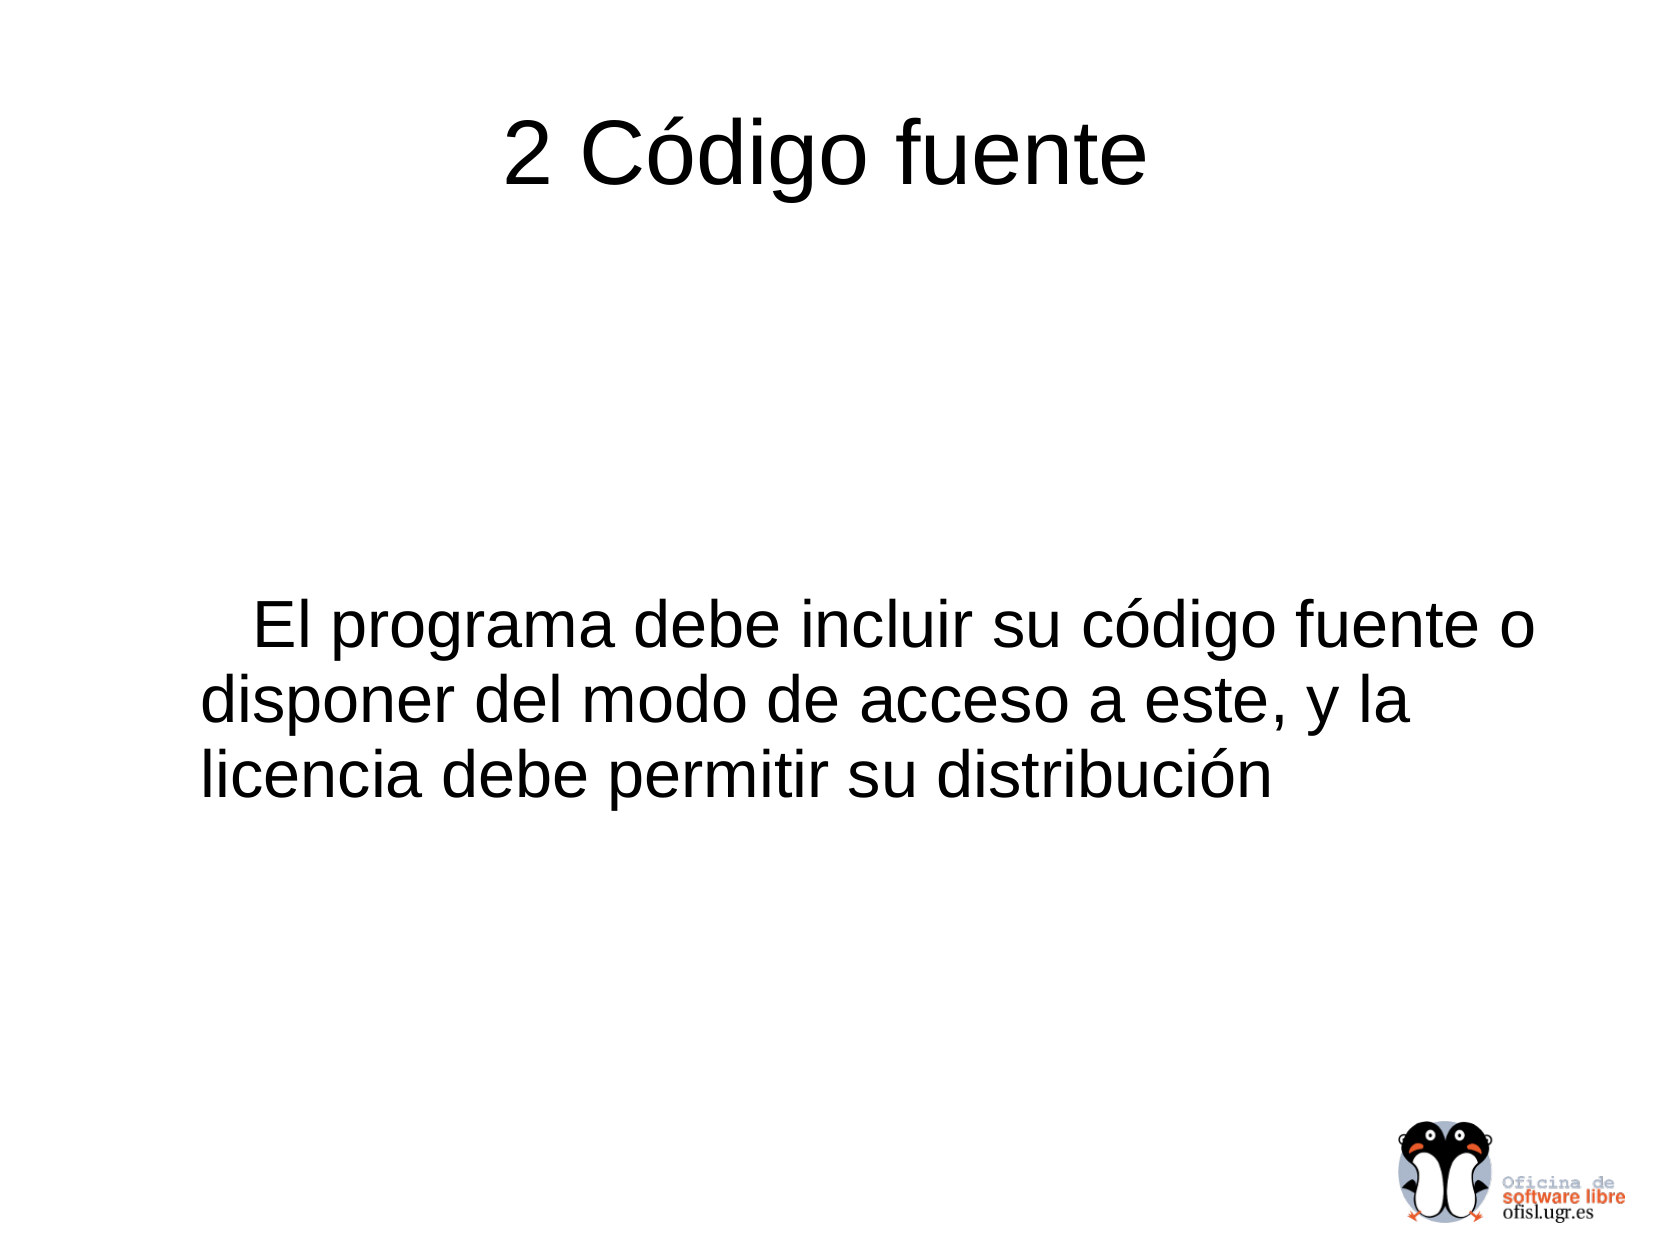

# 2 Código fuente
El programa debe incluir su código fuente o disponer del modo de acceso a este, y la licencia debe permitir su distribución